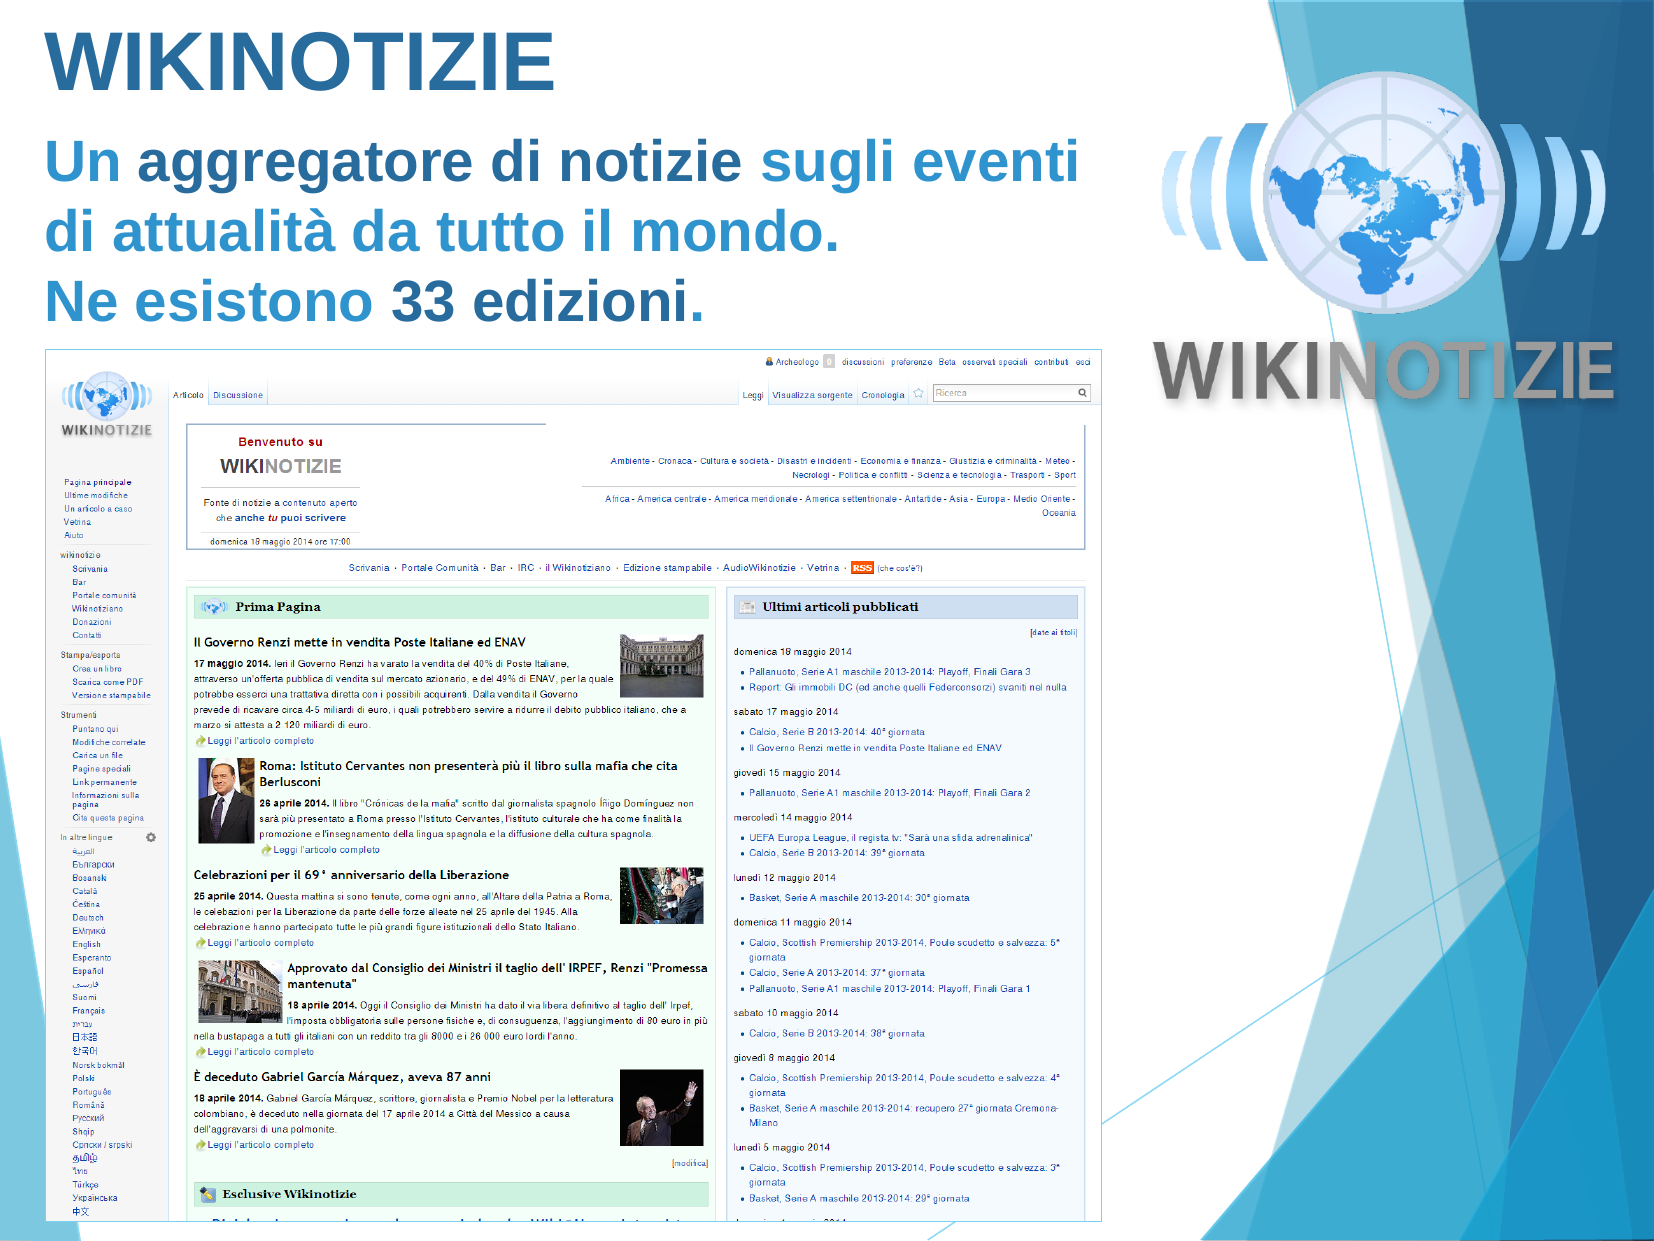

WIKINOTIZIE
Un aggregatore di notizie sugli eventi
di attualità da tutto il mondo.
Ne esistono 33 edizioni.